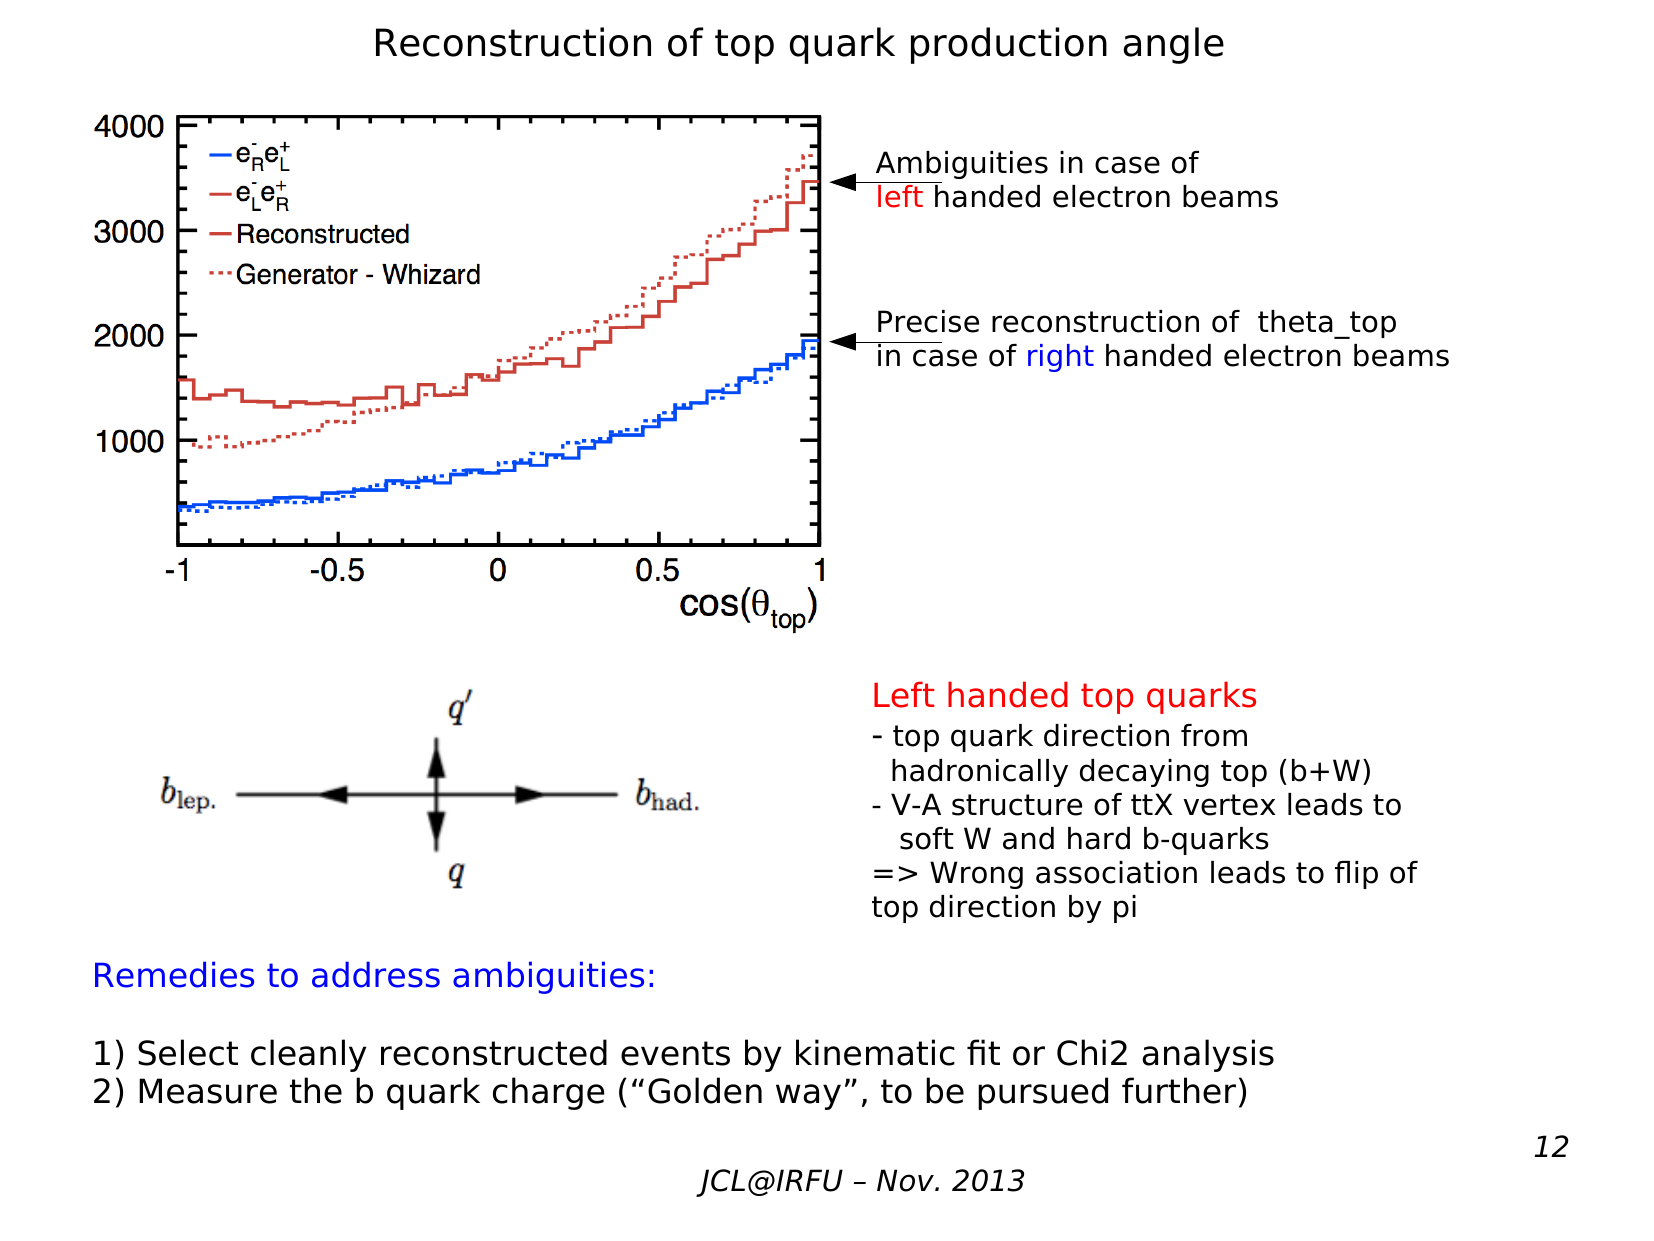

Reconstruction of top quark production angle
Ambiguities in case of
left handed electron beams
Precise reconstruction of theta_top
in case of right handed electron beams
Left handed top quarks
- top quark direction from
 hadronically decaying top (b+W)
- V-A structure of ttX vertex leads to
 soft W and hard b-quarks
=> Wrong association leads to flip of top direction by pi
Remedies to address ambiguities:
1) Select cleanly reconstructed events by kinematic fit or Chi2 analysis
2) Measure the b quark charge (“Golden way”, to be pursued further)
FCPPL Workshop - March 2012
12